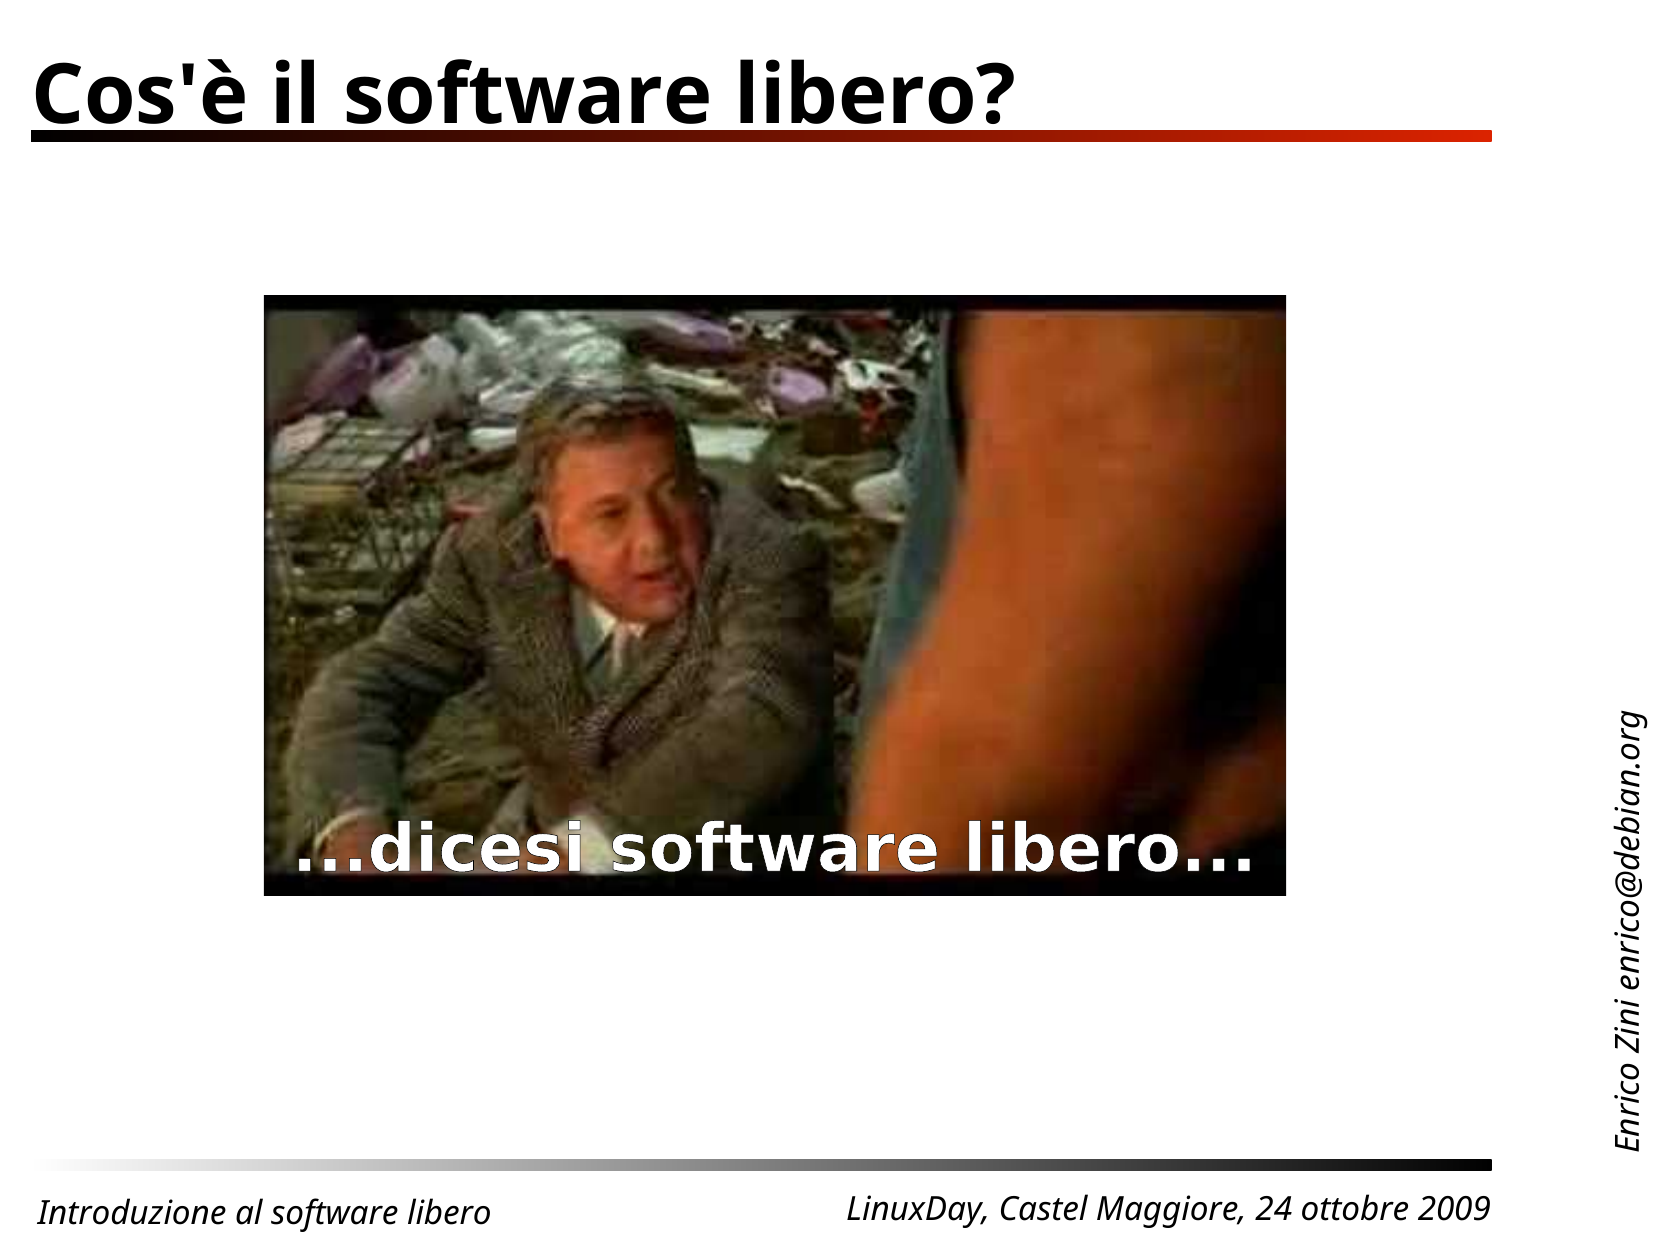

Cos'è il software libero?
...dicesi software libero...